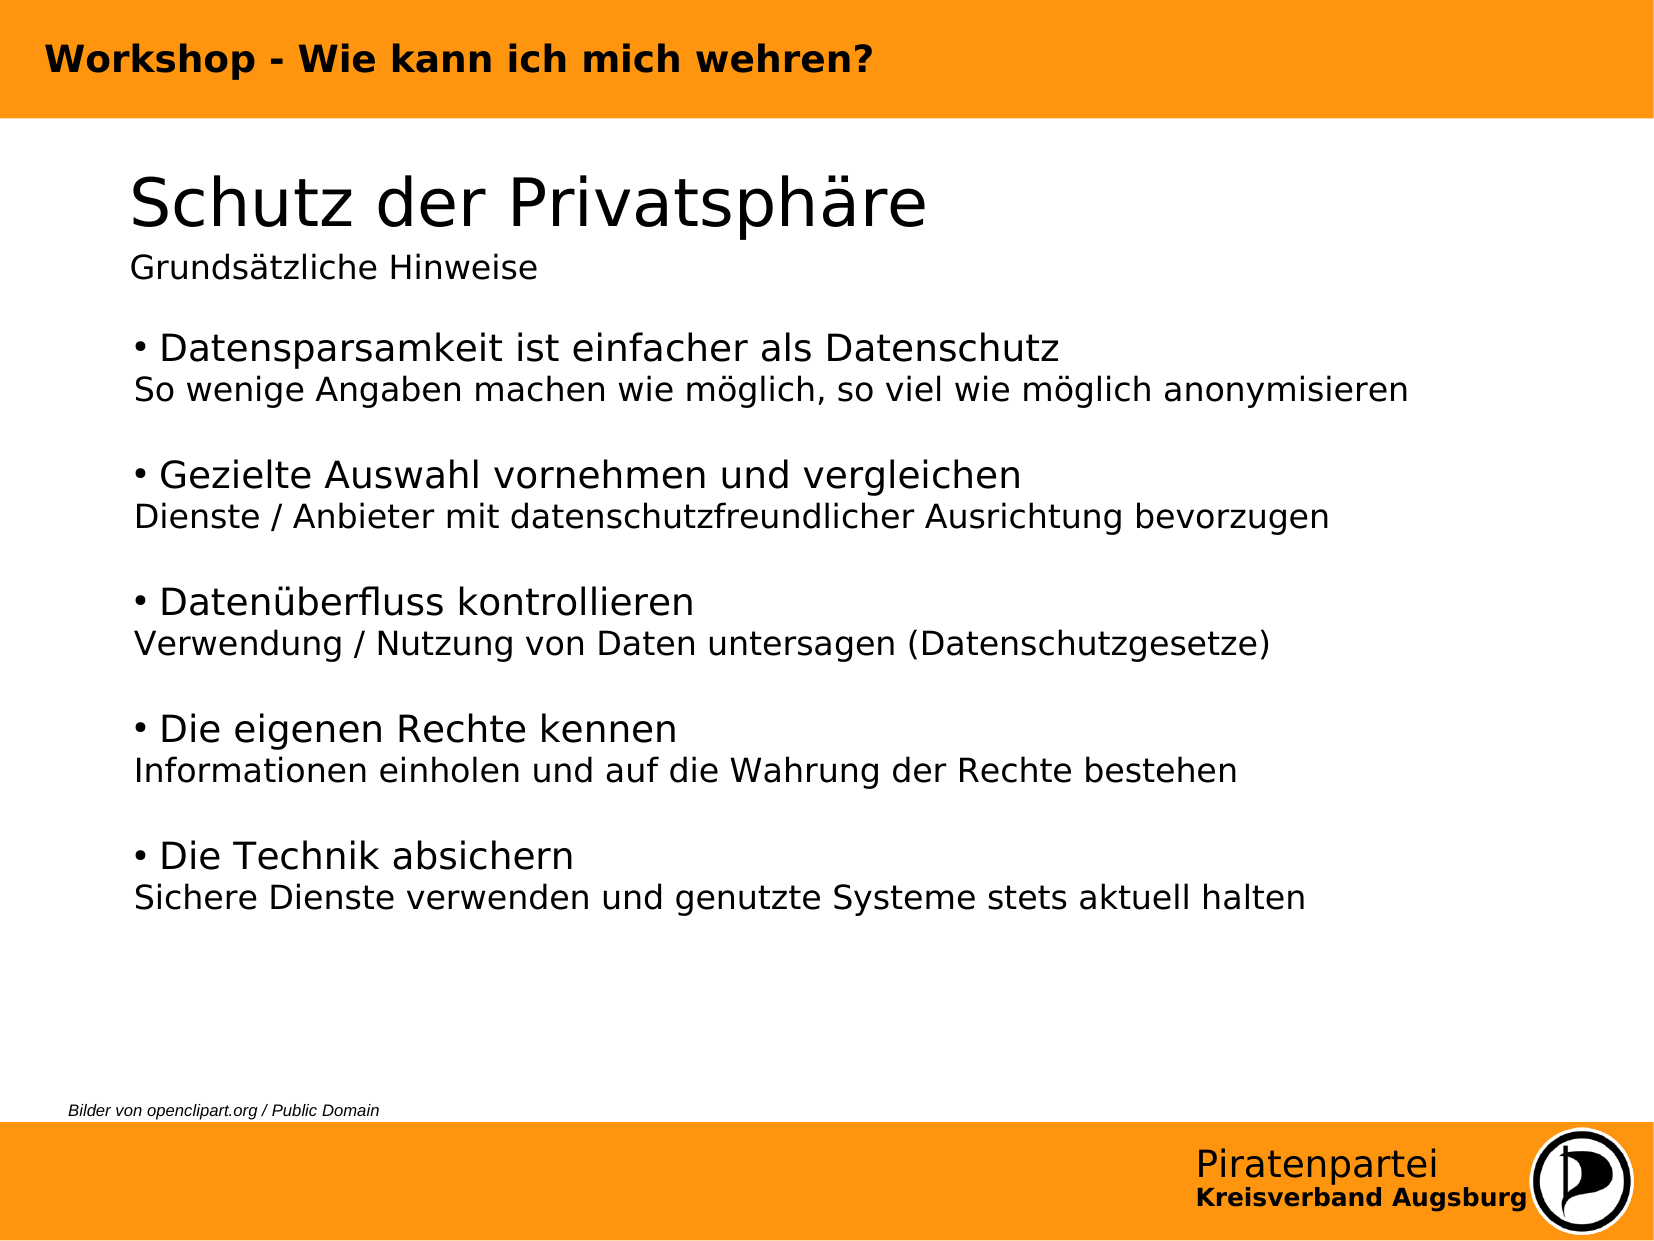

Workshop - Wie kann ich mich wehren?
Schutz der Privatsphäre
Grundsätzliche Hinweise
 Datensparsamkeit ist einfacher als Datenschutz
So wenige Angaben machen wie möglich, so viel wie möglich anonymisieren
 Gezielte Auswahl vornehmen und vergleichen
Dienste / Anbieter mit datenschutzfreundlicher Ausrichtung bevorzugen
 Datenüberfluss kontrollieren
Verwendung / Nutzung von Daten untersagen (Datenschutzgesetze)
 Die eigenen Rechte kennen
Informationen einholen und auf die Wahrung der Rechte bestehen
 Die Technik absichern
Sichere Dienste verwenden und genutzte Systeme stets aktuell halten
Bilder von openclipart.org / Public Domain